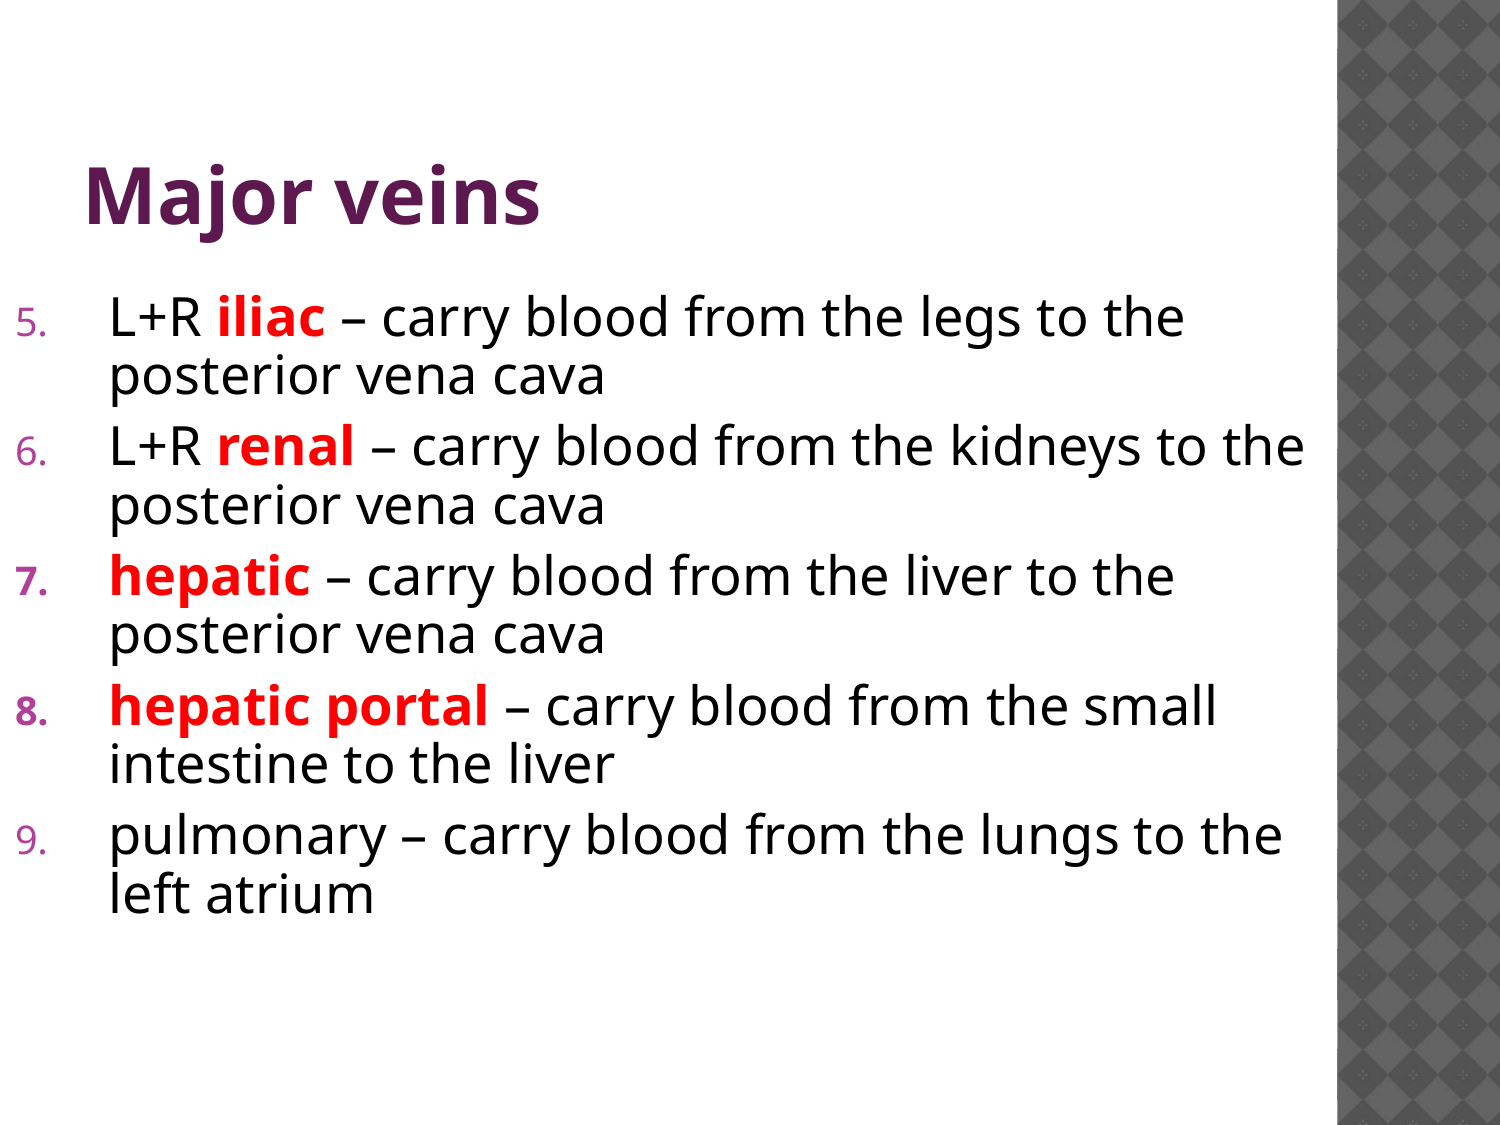

# Major veins
L+R iliac – carry blood from the legs to the posterior vena cava
L+R renal – carry blood from the kidneys to the posterior vena cava
hepatic – carry blood from the liver to the posterior vena cava
hepatic portal – carry blood from the small intestine to the liver
pulmonary – carry blood from the lungs to the left atrium